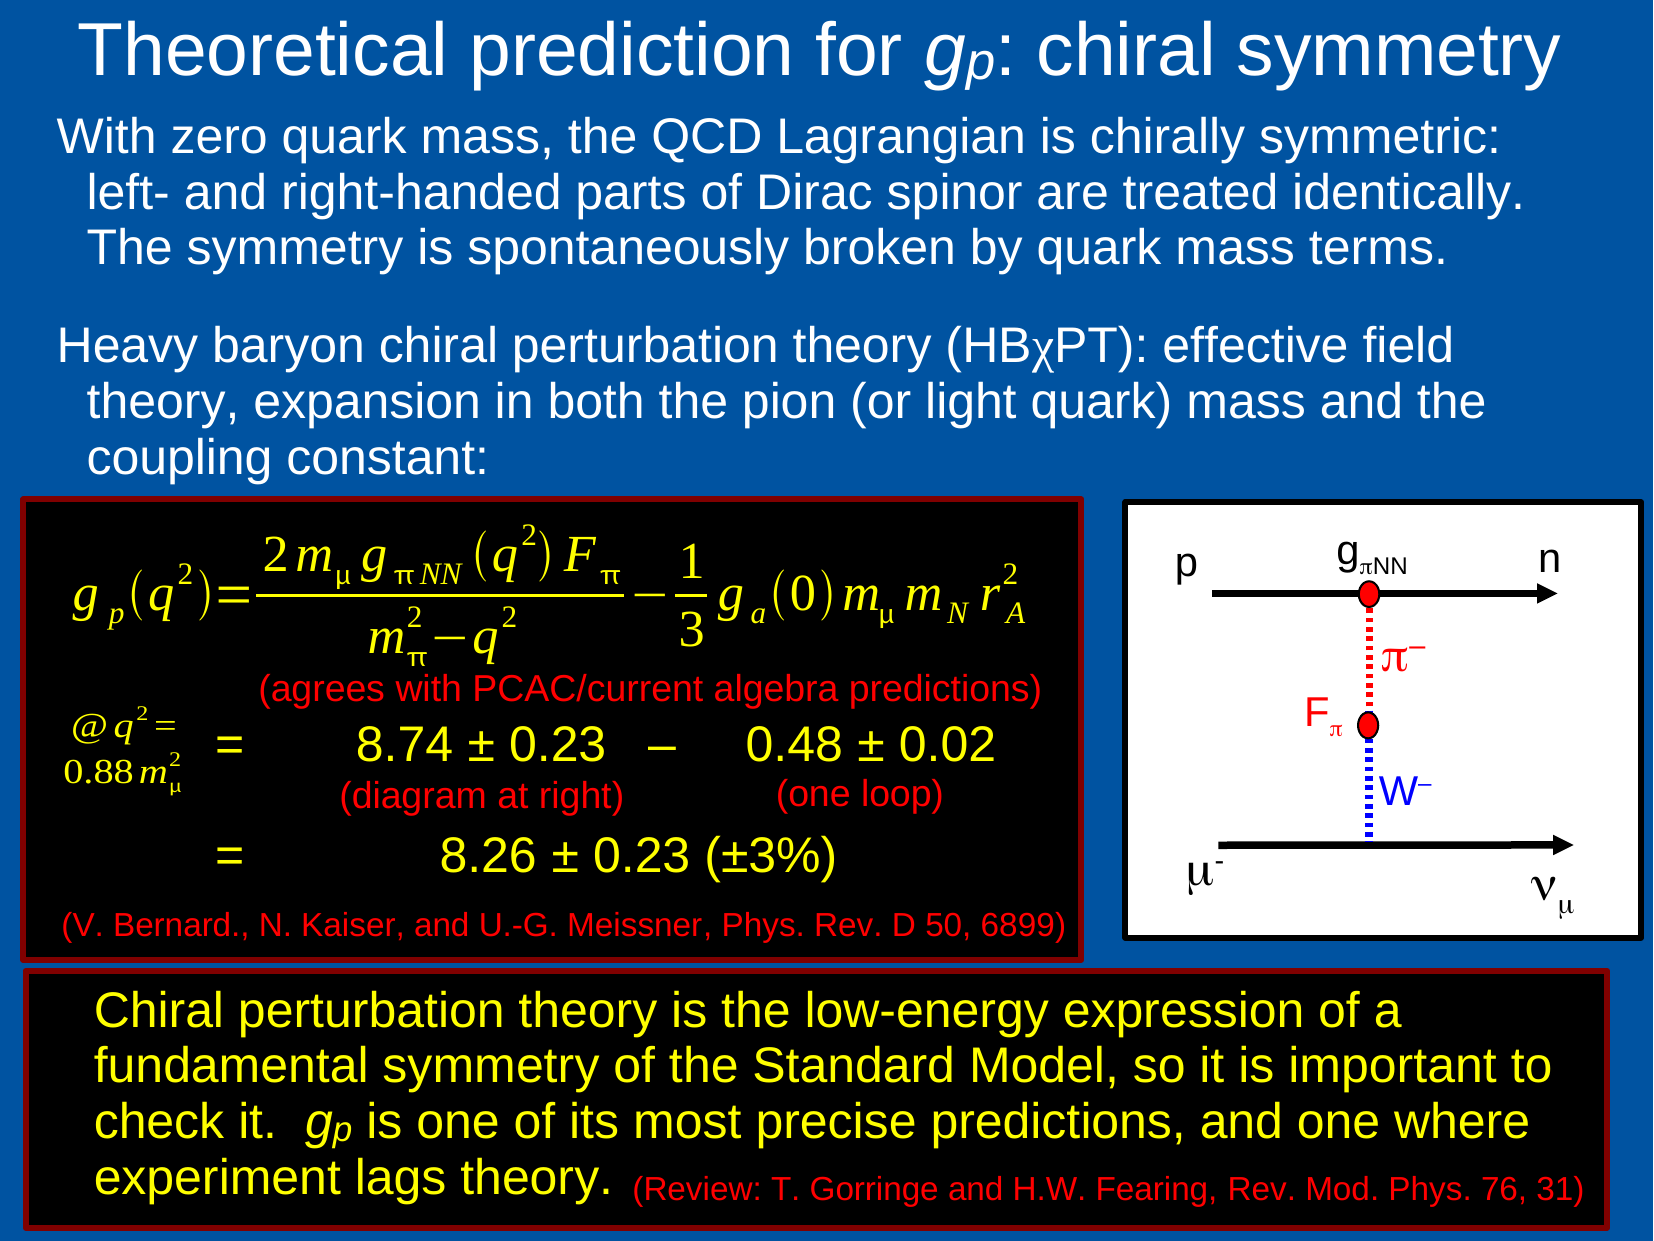

Theoretical prediction for gp: chiral symmetry
With zero quark mass, the QCD Lagrangian is chirally symmetric:
left- and right-handed parts of Dirac spinor are treated identically.
The symmetry is spontaneously broken by quark mass terms.
Heavy baryon chiral perturbation theory (HBχPT): effective field theory, expansion in both the pion (or light quark) mass and the coupling constant:
gπNN
n
p
π–
(agrees with PCAC/current algebra predictions)
Fπ
= 8.74 ± 0.23 – 0.48 ± 0.02
= 8.26 ± 0.23 (±3%)
W–
(one loop)
(diagram at right)
μ-
νμ
(V. Bernard., N. Kaiser, and U.-G. Meissner, Phys. Rev. D 50, 6899)
Chiral perturbation theory is the low-energy expression of a fundamental symmetry of the Standard Model, so it is important to check it. gp is one of its most precise predictions, and one where experiment lags theory.
(Review: T. Gorringe and H.W. Fearing, Rev. Mod. Phys. 76, 31)